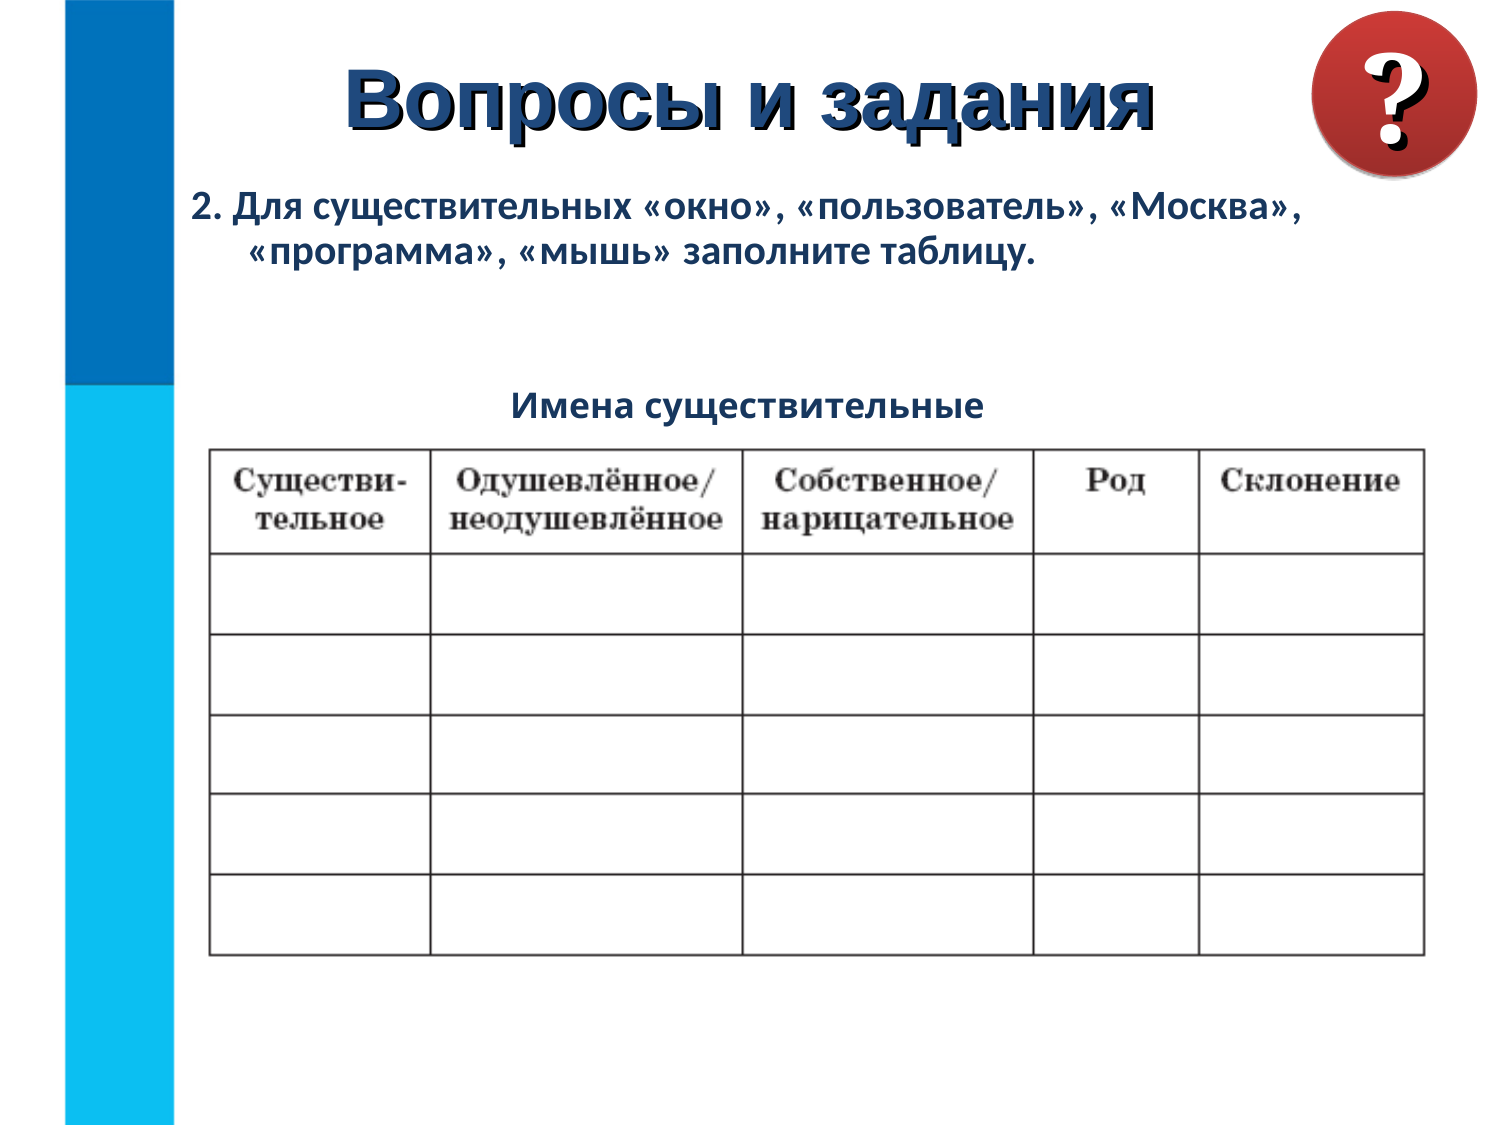

# Вопросы и задания
?
2. Для существительных «окно», «пользователь», «Москва», «программа», «мышь» заполните таблицу.
Имена существительные